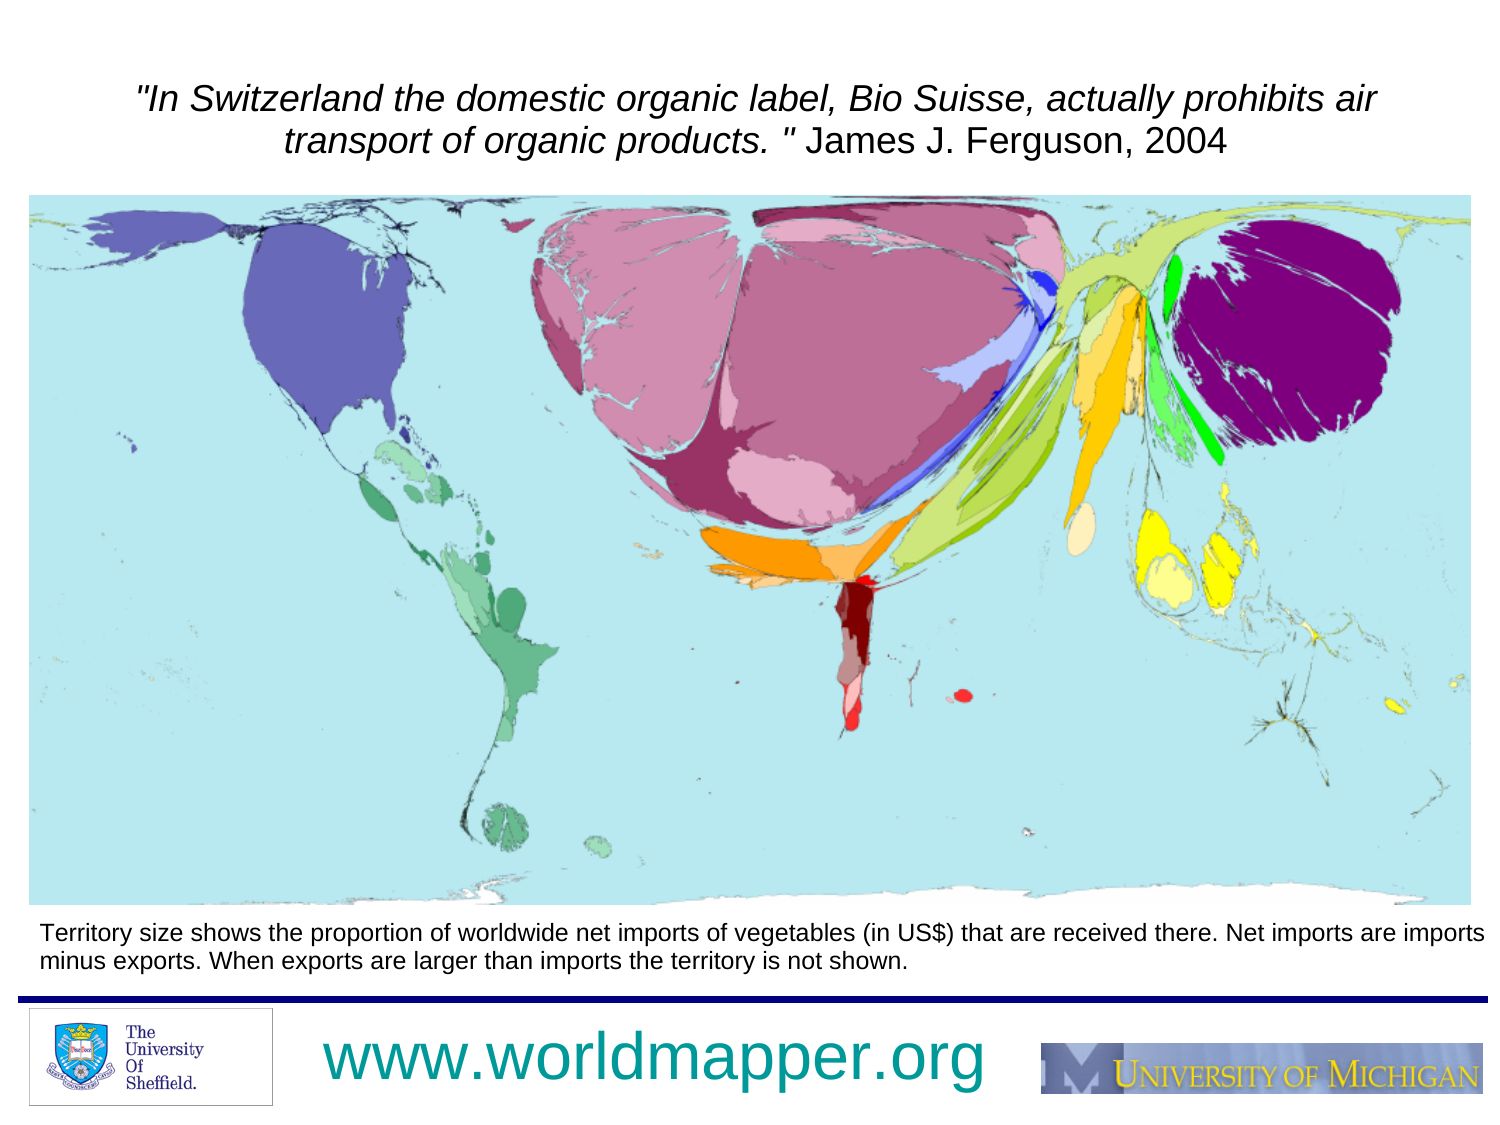

# "In Switzerland the domestic organic label, Bio Suisse, actually prohibits air transport of organic products. " James J. Ferguson, 2004
Territory size shows the proportion of worldwide net imports of vegetables (in US$) that are received there. Net imports are imports
minus exports. When exports are larger than imports the territory is not shown.